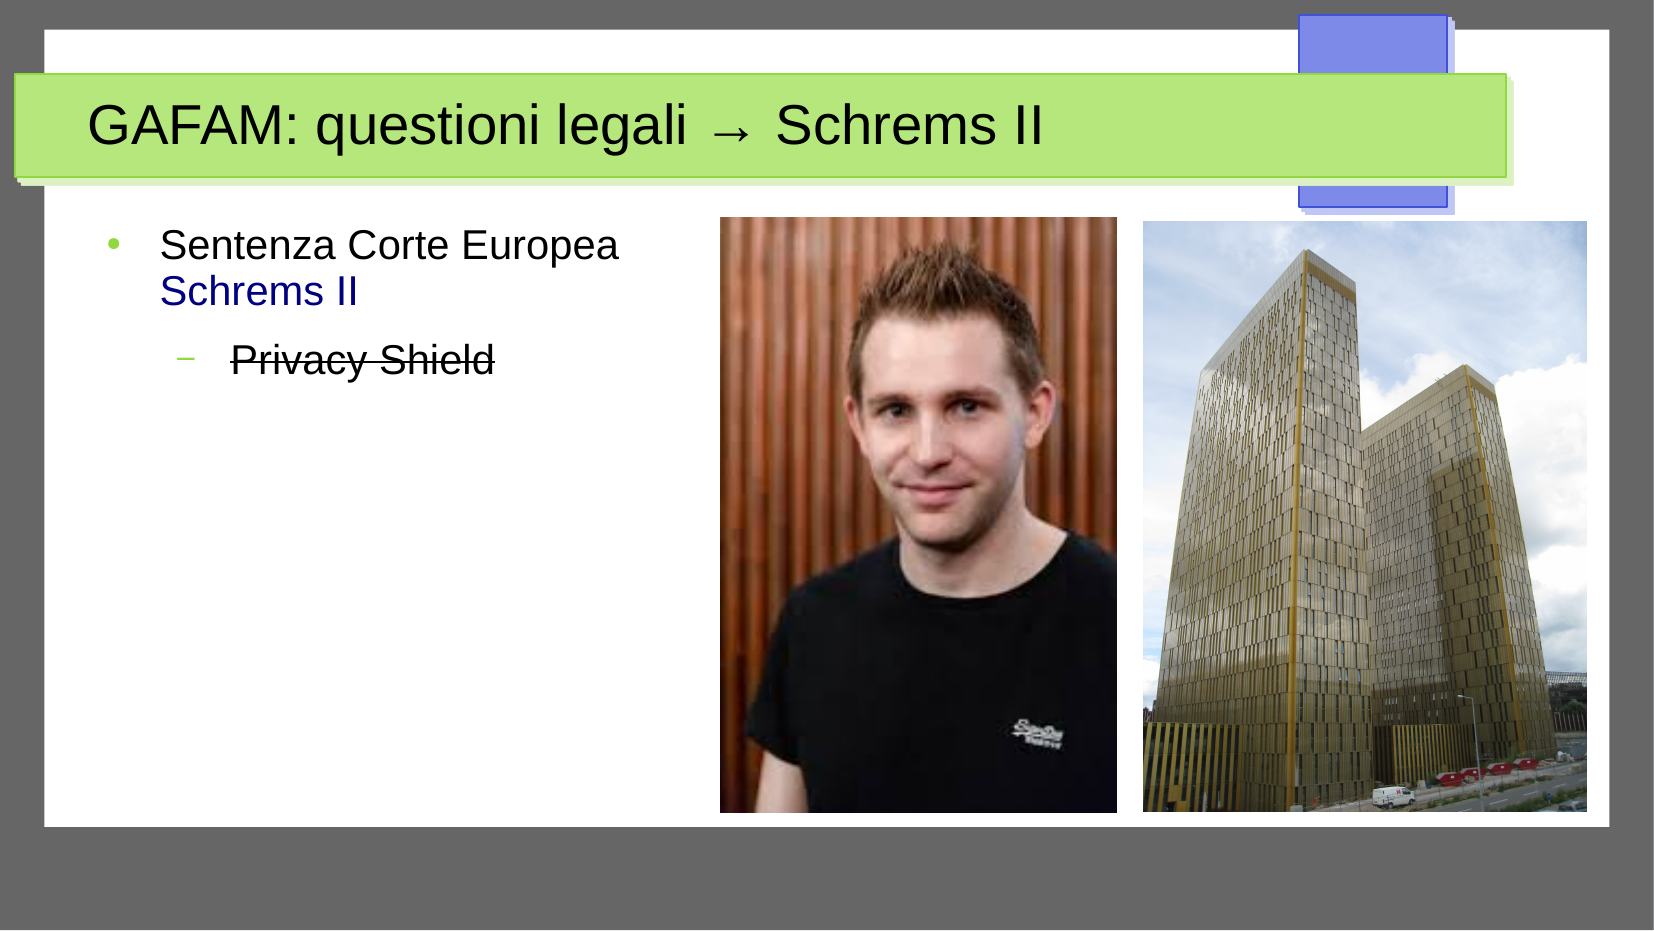

# GAFAM: questioni legali → Schrems II
Sentenza Corte Europea Schrems II
Privacy Shield